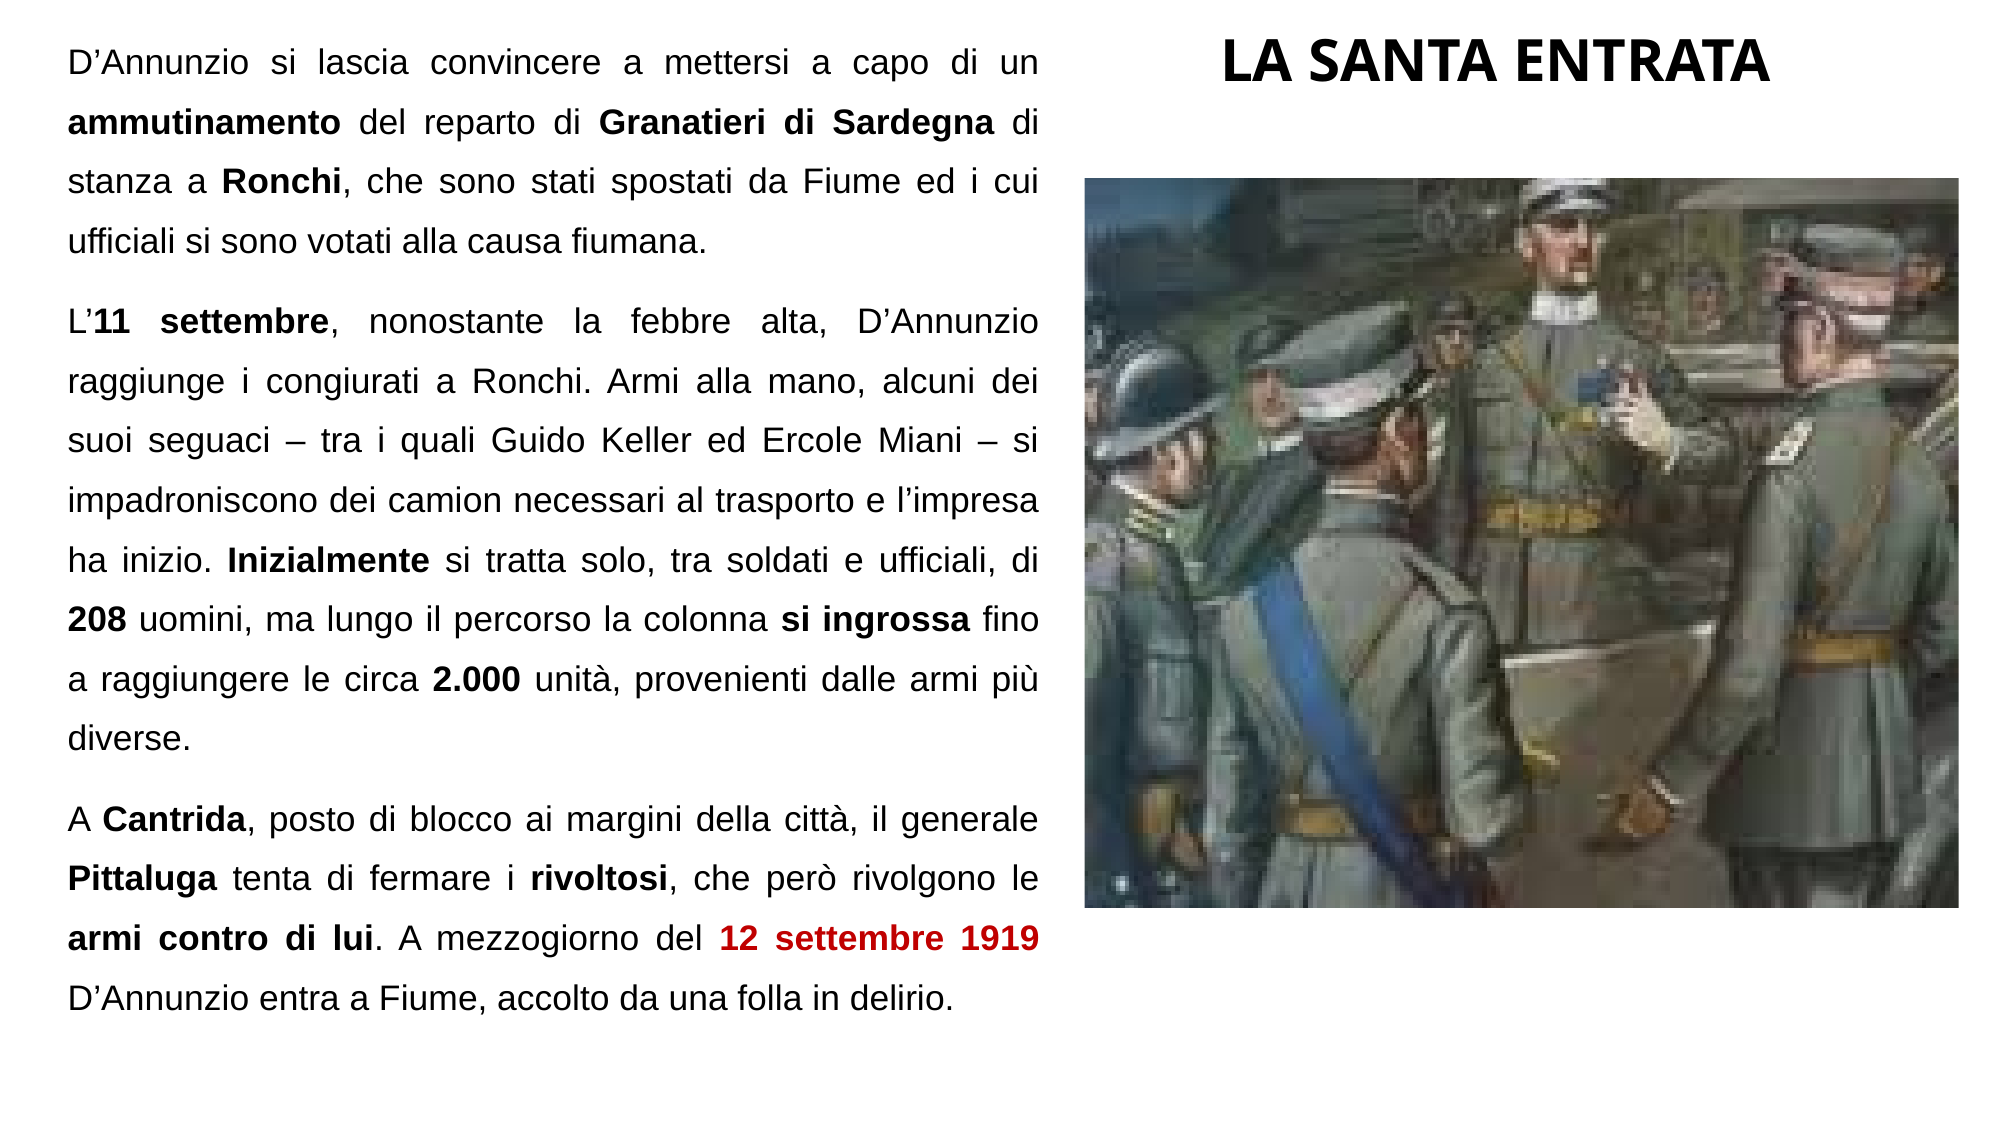

D’Annunzio si lascia convincere a mettersi a capo di un ammutinamento del reparto di Granatieri di Sardegna di stanza a Ronchi, che sono stati spostati da Fiume ed i cui ufficiali si sono votati alla causa fiumana.
L’11 settembre, nonostante la febbre alta, D’Annunzio raggiunge i congiurati a Ronchi. Armi alla mano, alcuni dei suoi seguaci – tra i quali Guido Keller ed Ercole Miani – si impadroniscono dei camion necessari al trasporto e l’impresa ha inizio. Inizialmente si tratta solo, tra soldati e ufficiali, di 208 uomini, ma lungo il percorso la colonna si ingrossa fino a raggiungere le circa 2.000 unità, provenienti dalle armi più diverse.
A Cantrida, posto di blocco ai margini della città, il generale Pittaluga tenta di fermare i rivoltosi, che però rivolgono le armi contro di lui. A mezzogiorno del 12 settembre 1919 D’Annunzio entra a Fiume, accolto da una folla in delirio.
# LA SANTA ENTRATA